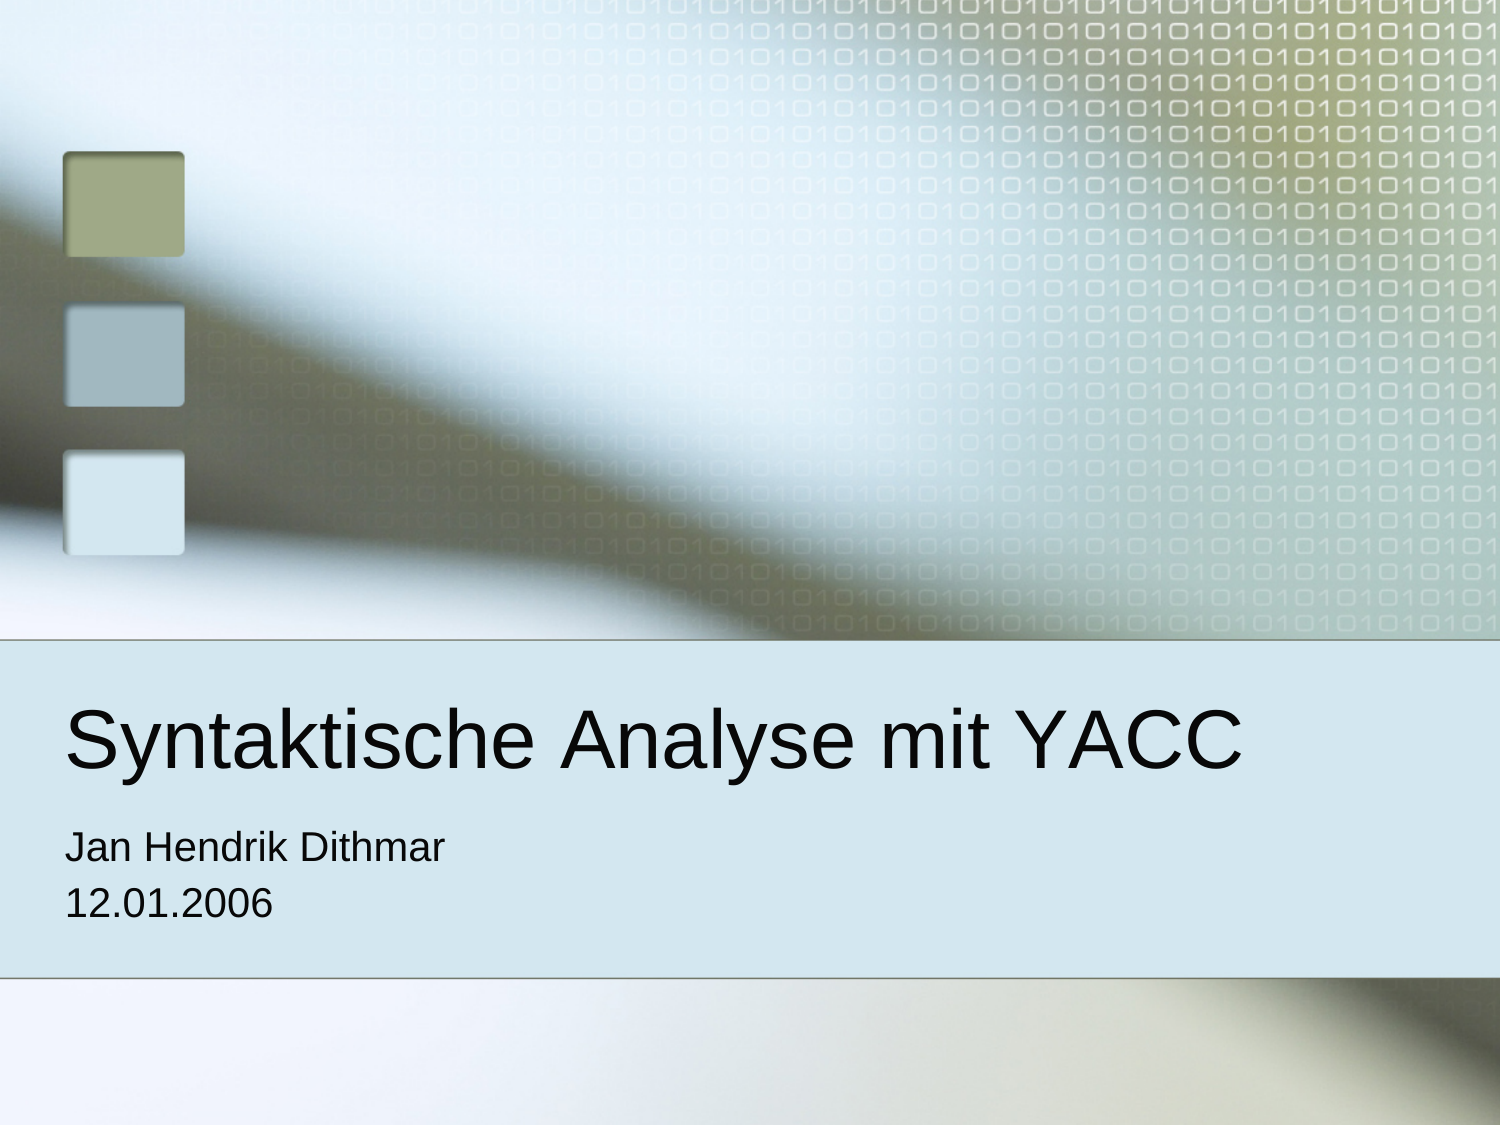

# Syntaktische Analyse mit YACC
Jan Hendrik Dithmar
12.01.2006